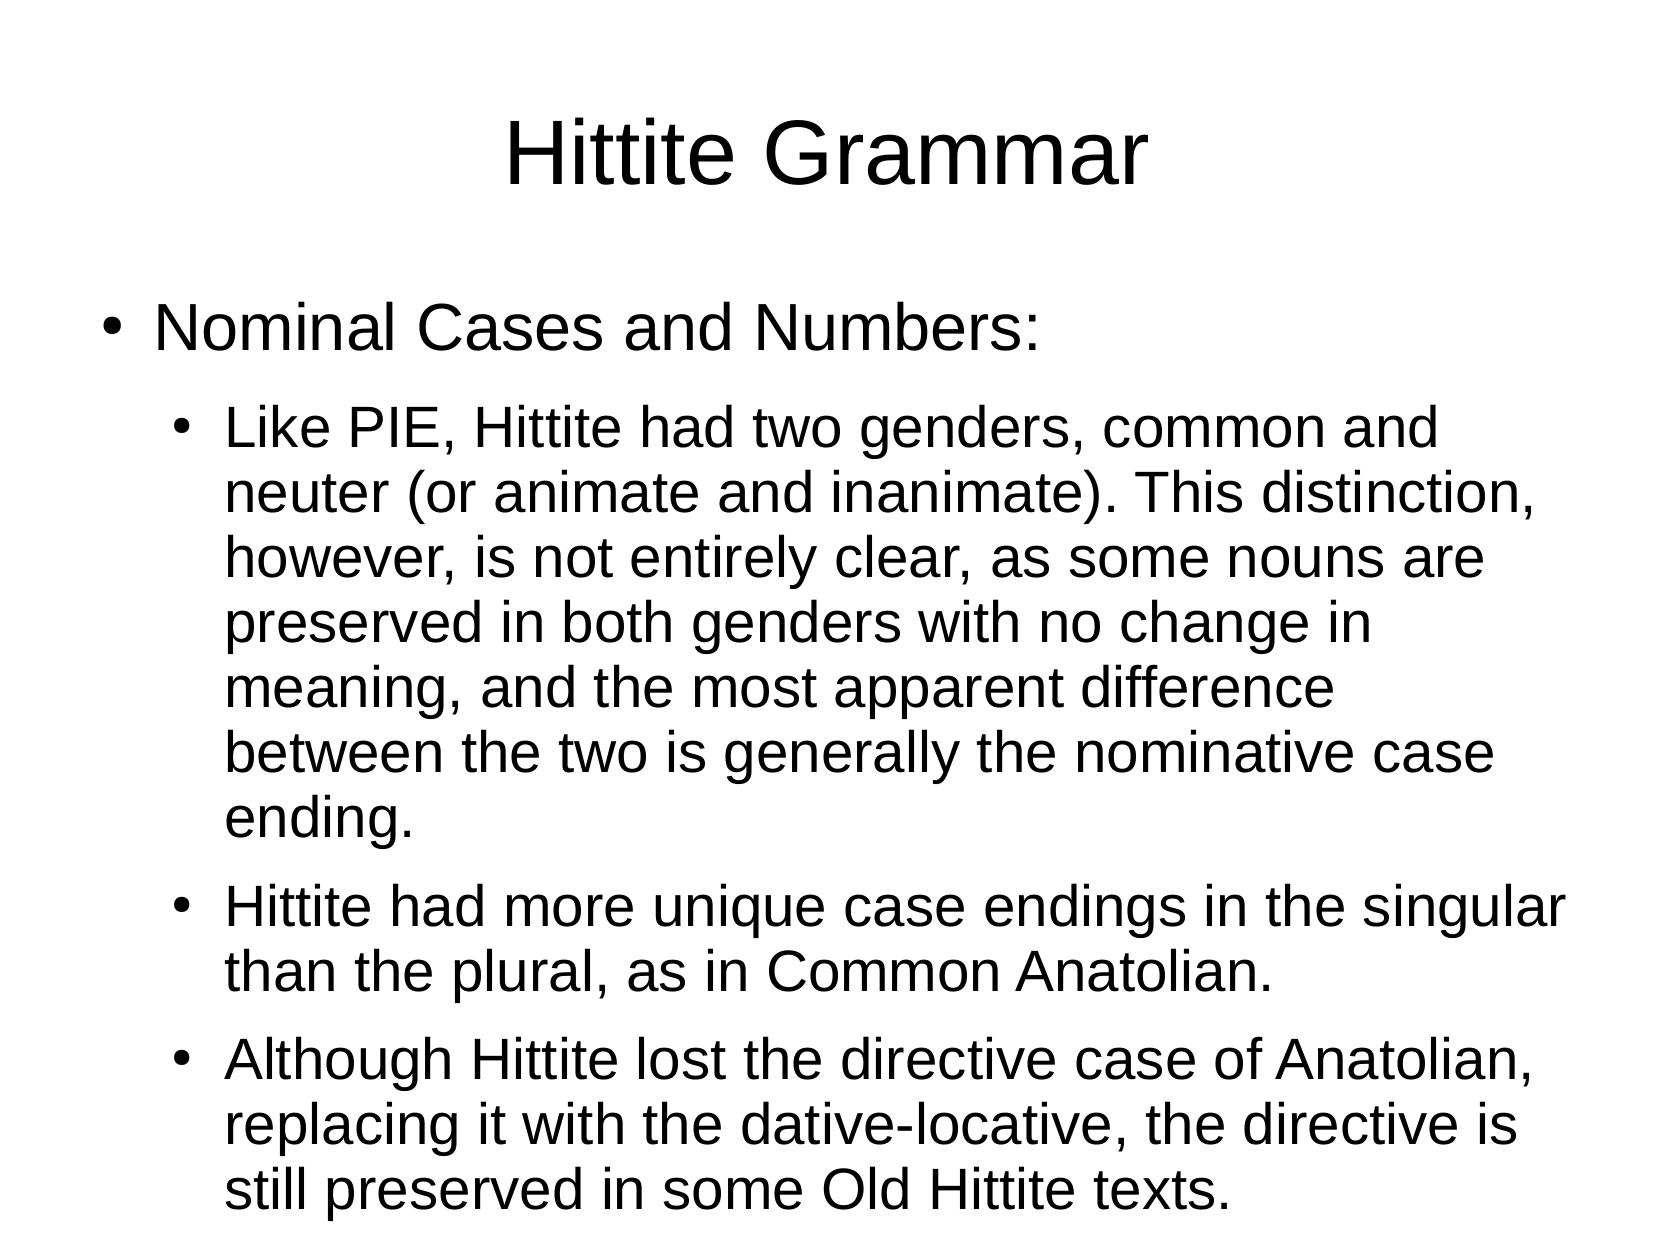

# Hittite Grammar
Nominal Cases and Numbers:
Like PIE, Hittite had two genders, common and neuter (or animate and inanimate). This distinction, however, is not entirely clear, as some nouns are preserved in both genders with no change in meaning, and the most apparent difference between the two is generally the nominative case ending.
Hittite had more unique case endings in the singular than the plural, as in Common Anatolian.
Although Hittite lost the directive case of Anatolian, replacing it with the dative-locative, the directive is still preserved in some Old Hittite texts.